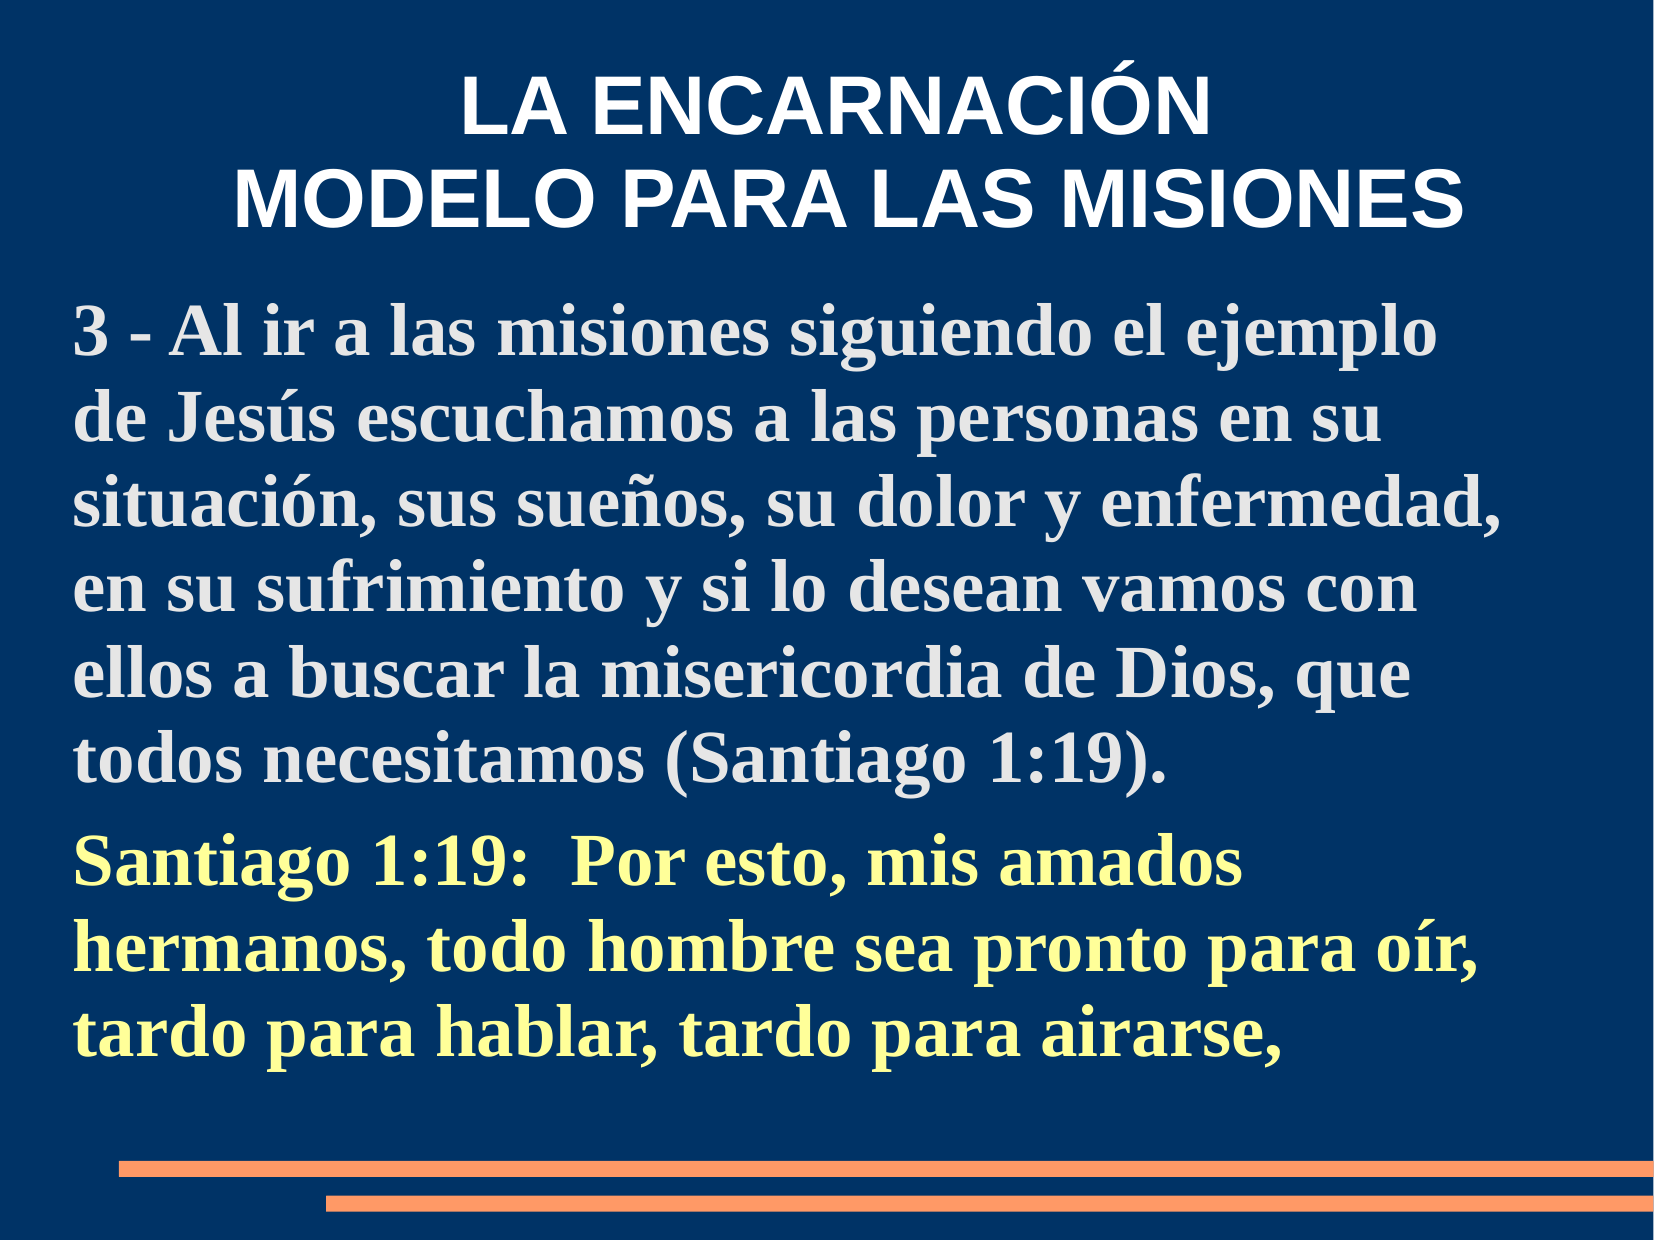

# LA ENCARNACIÓN MODELO PARA LAS MISIONES
3 - Al ir a las misiones siguiendo el ejemplo de Jesús escuchamos a las personas en su situación, sus sueños, su dolor y enfermedad, en su sufrimiento y si lo desean vamos con ellos a buscar la misericordia de Dios, que todos necesitamos (Santiago 1:19).
Santiago 1:19: Por esto, mis amados hermanos, todo hombre sea pronto para oír, tardo para hablar, tardo para airarse,